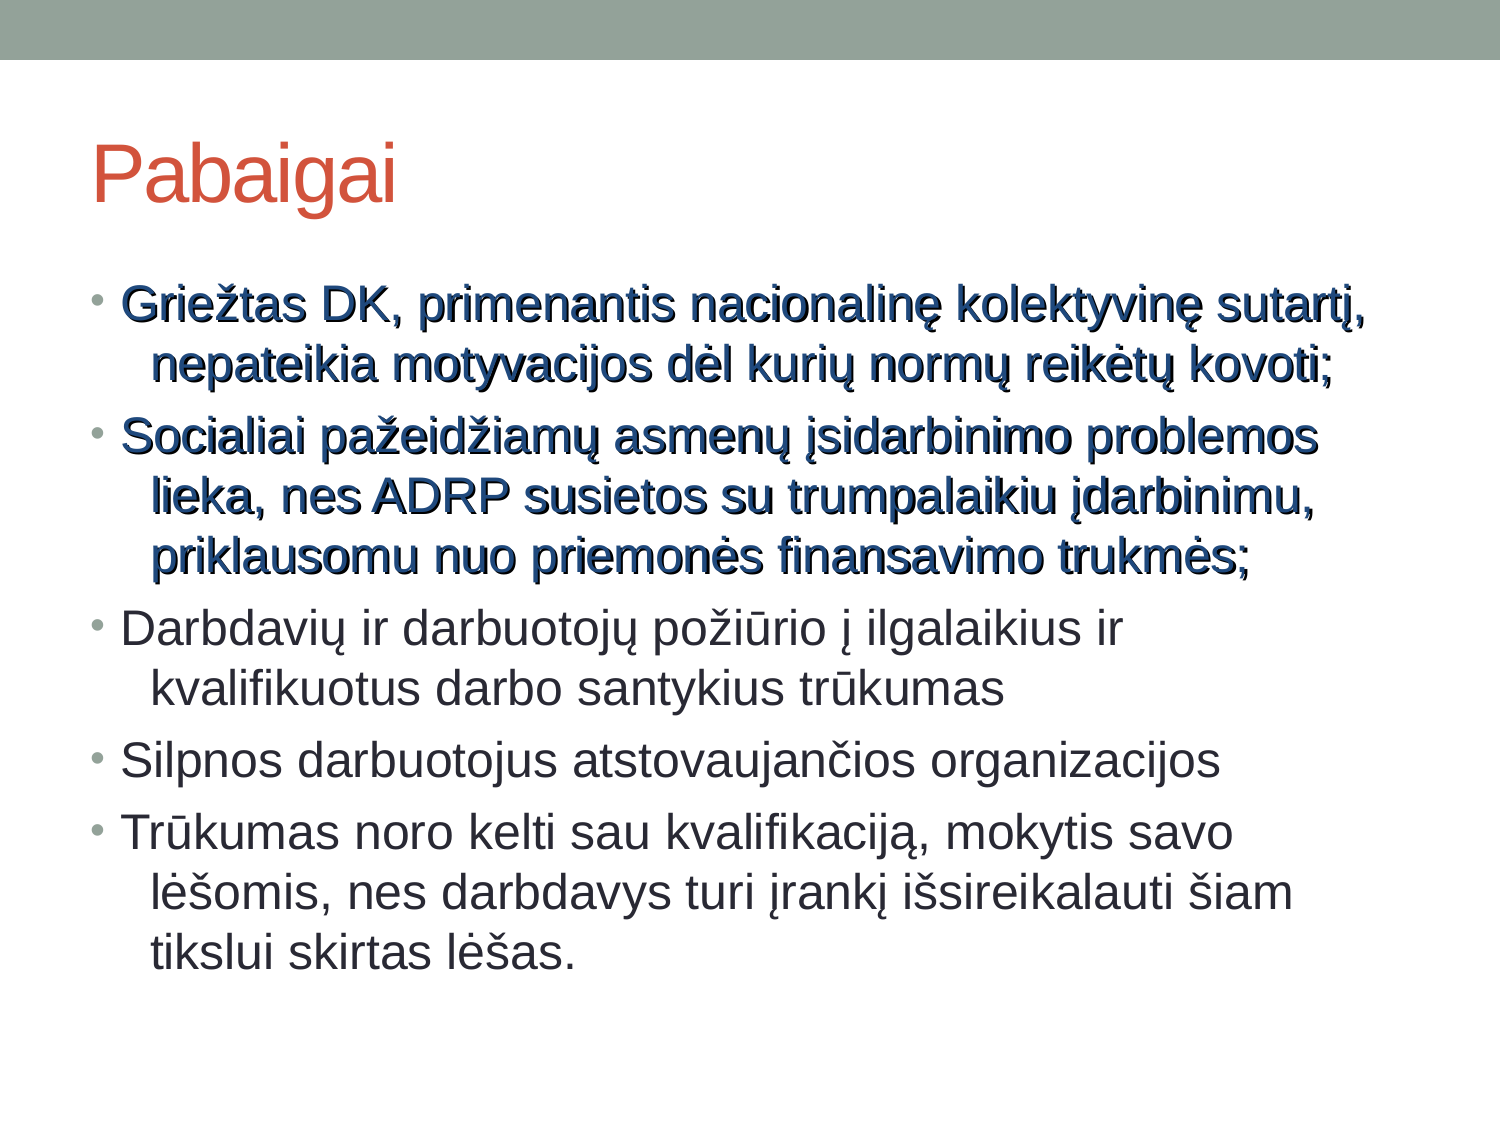

# Pabaigai
Griežtas DK, primenantis nacionalinę kolektyvinę sutartį, nepateikia motyvacijos dėl kurių normų reikėtų kovoti;
Socialiai pažeidžiamų asmenų įsidarbinimo problemos lieka, nes ADRP susietos su trumpalaikiu įdarbinimu, priklausomu nuo priemonės finansavimo trukmės;
Darbdavių ir darbuotojų požiūrio į ilgalaikius ir kvalifikuotus darbo santykius trūkumas
Silpnos darbuotojus atstovaujančios organizacijos
Trūkumas noro kelti sau kvalifikaciją, mokytis savo lėšomis, nes darbdavys turi įrankį išsireikalauti šiam tikslui skirtas lėšas.